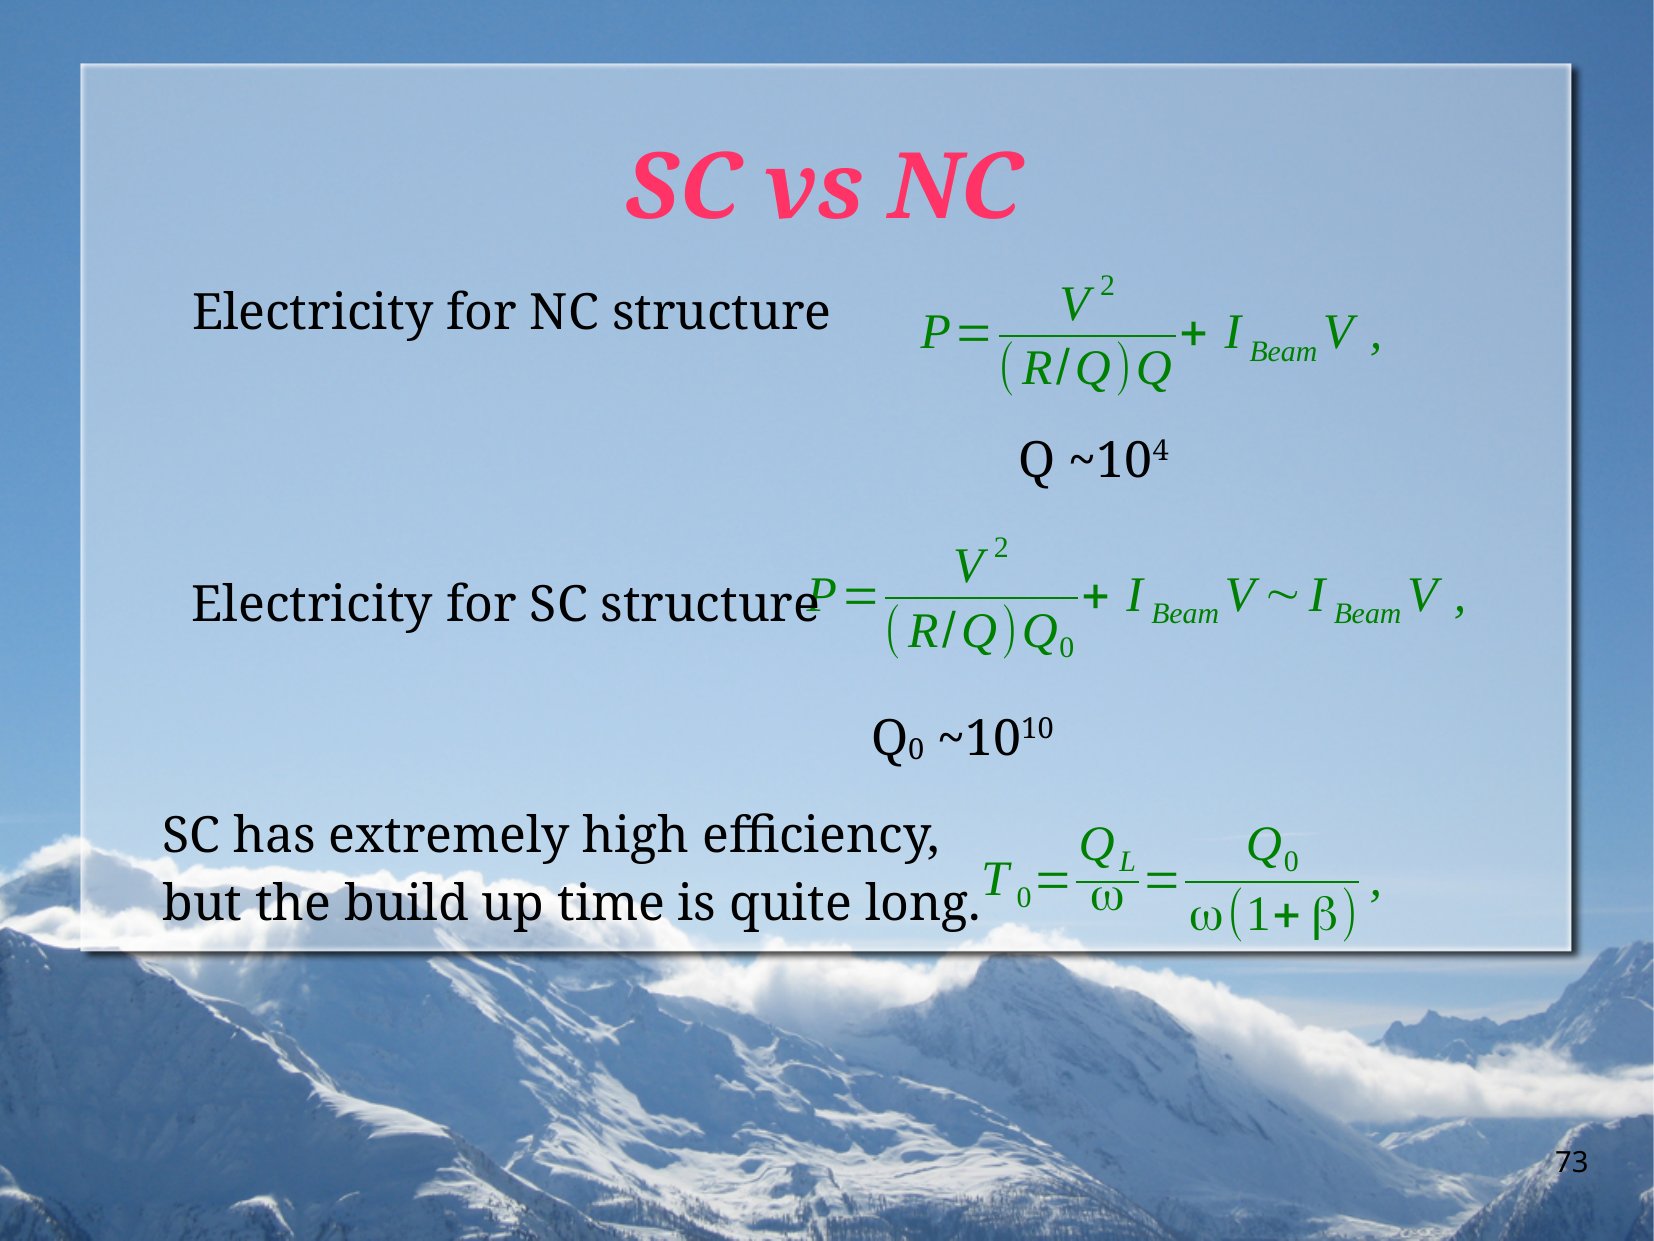

# SC vs NC
Electricity for NC structure
Q ~104
Electricity for SC structure
Q0 ~1010
SC has extremely high efficiency,
but the build up time is quite long.
73